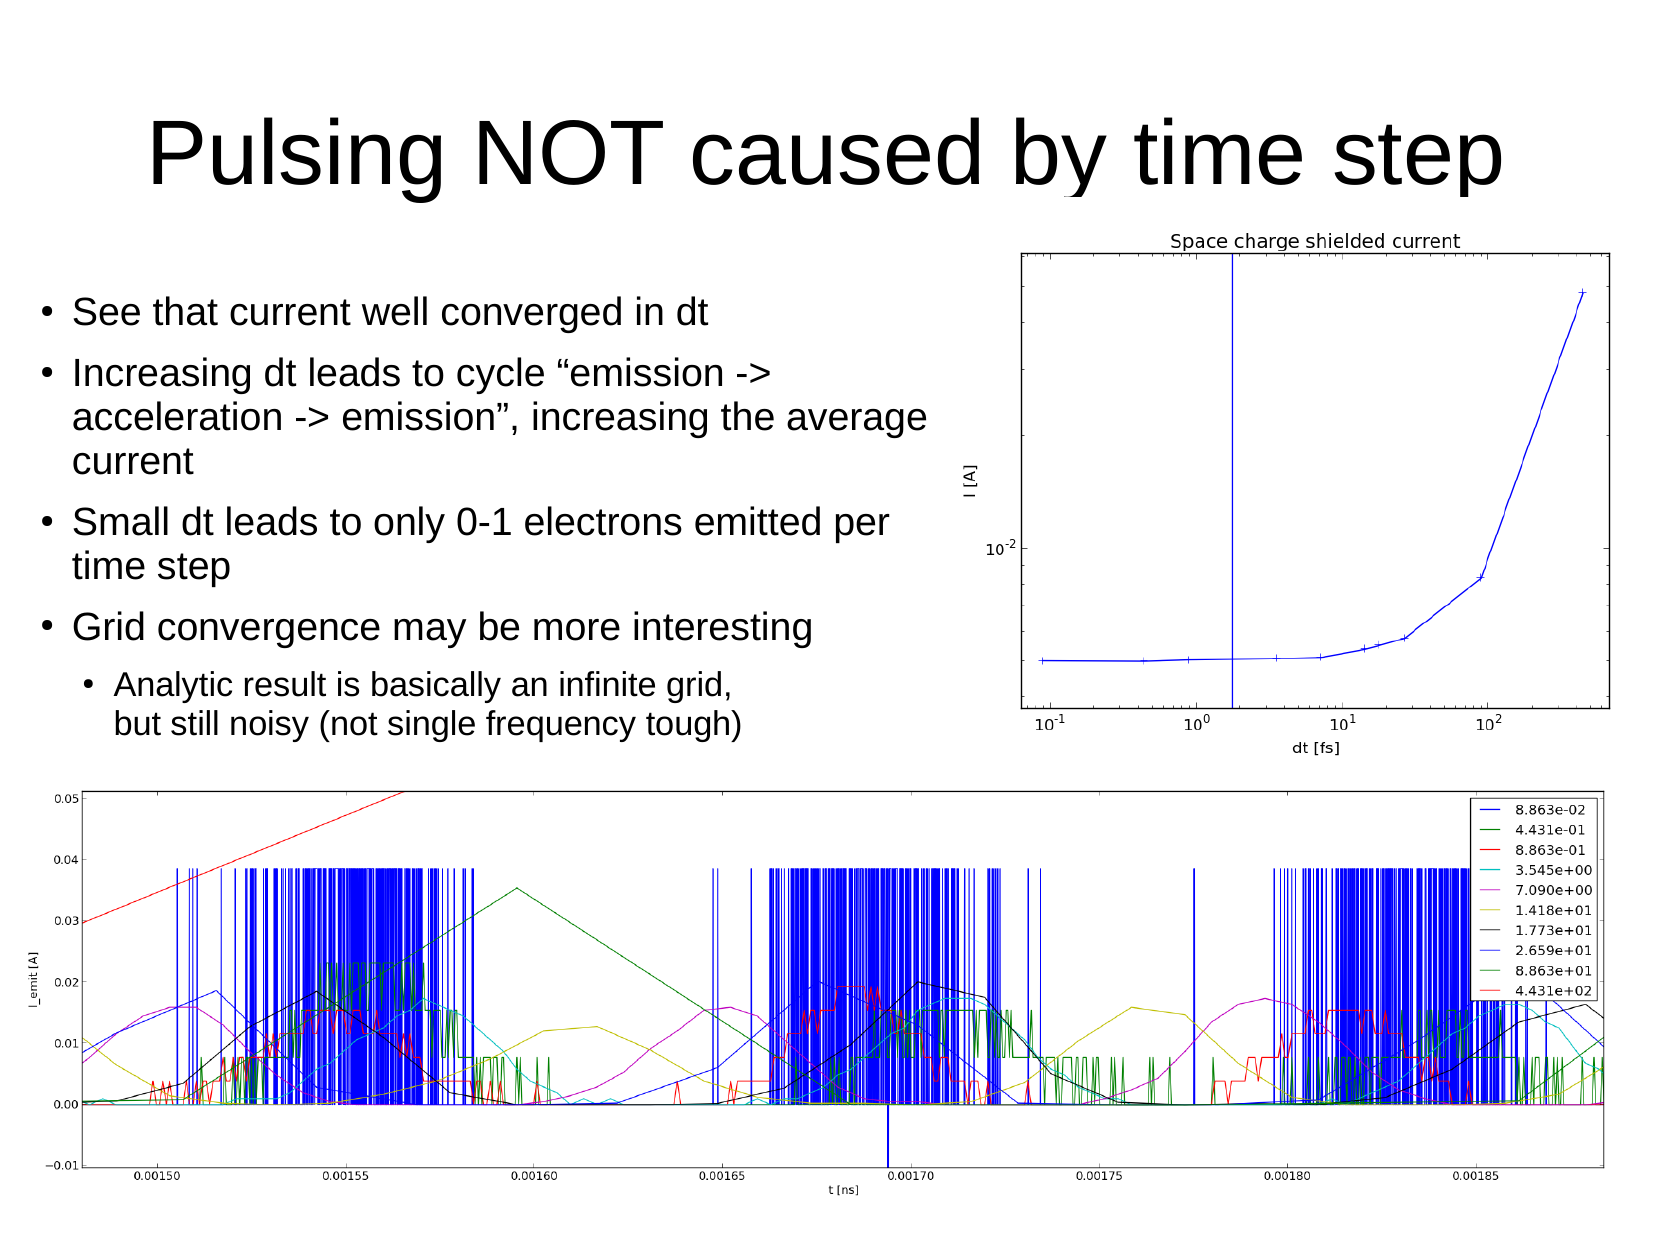

# Pulsing NOT caused by time step
See that current well converged in dt
Increasing dt leads to cycle “emission -> acceleration -> emission”, increasing the average current
Small dt leads to only 0-1 electrons emitted per time step
Grid convergence may be more interesting
Analytic result is basically an infinite grid,
but still noisy (not single frequency tough)